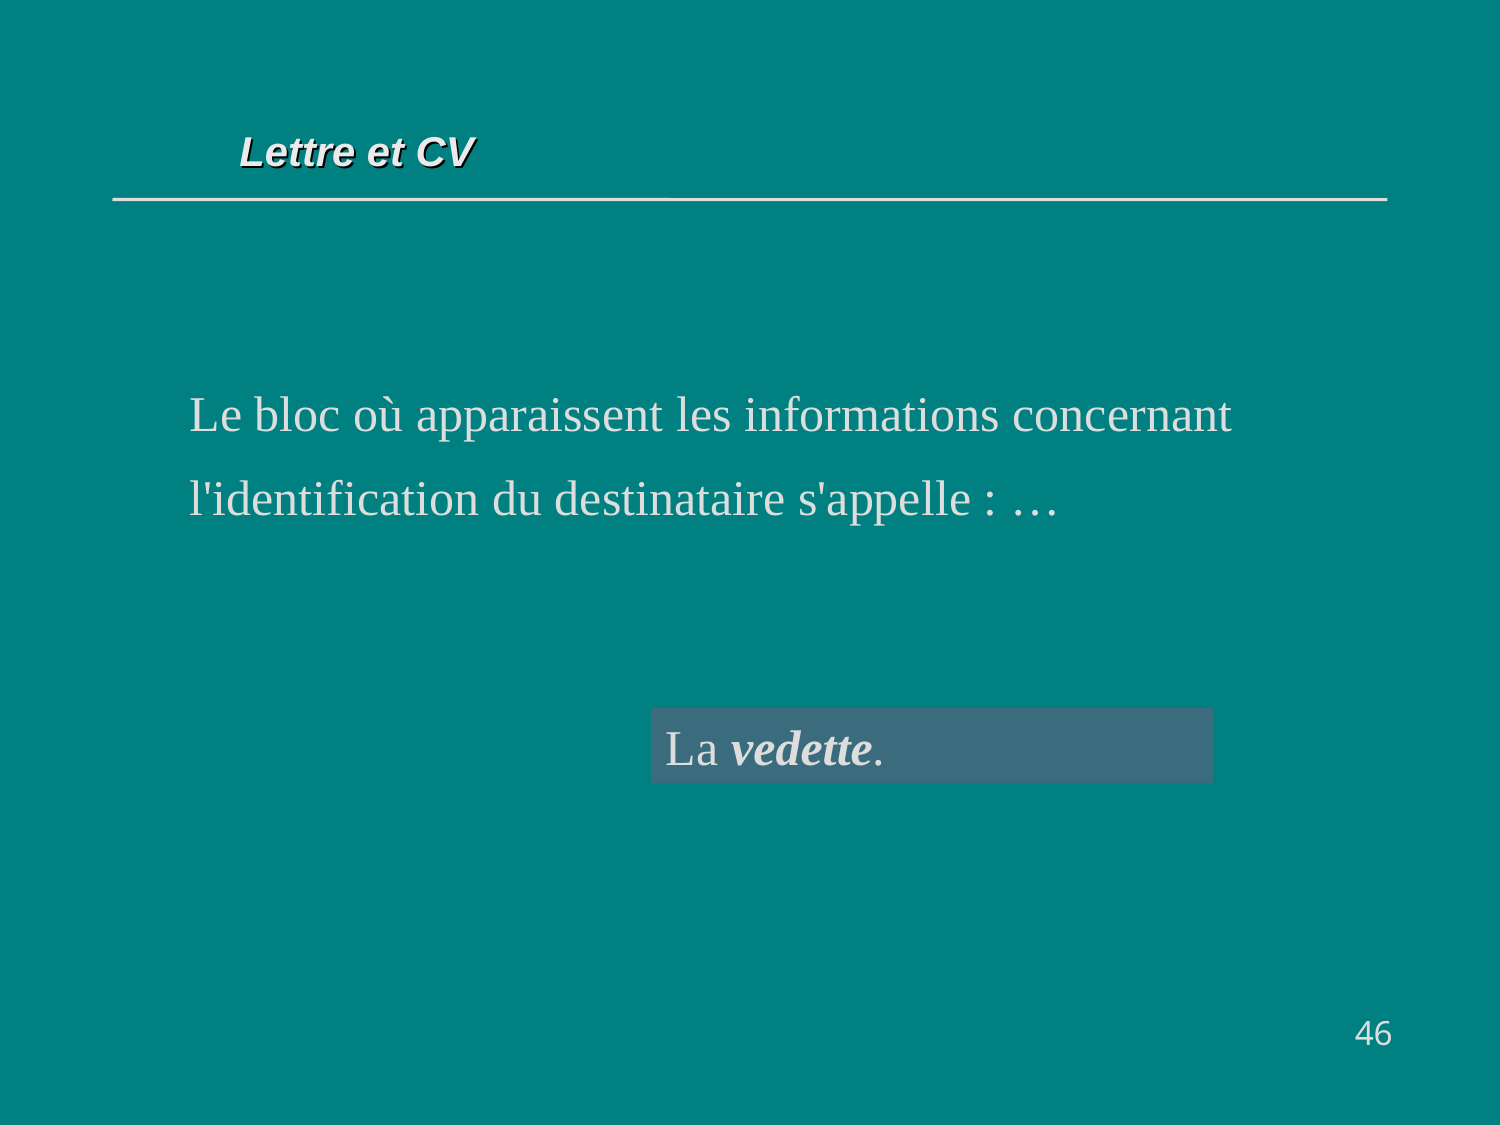

Lettre et CV
Le bloc où apparaissent les informations concernant l'identification du destinataire s'appelle : …
La vedette.
46